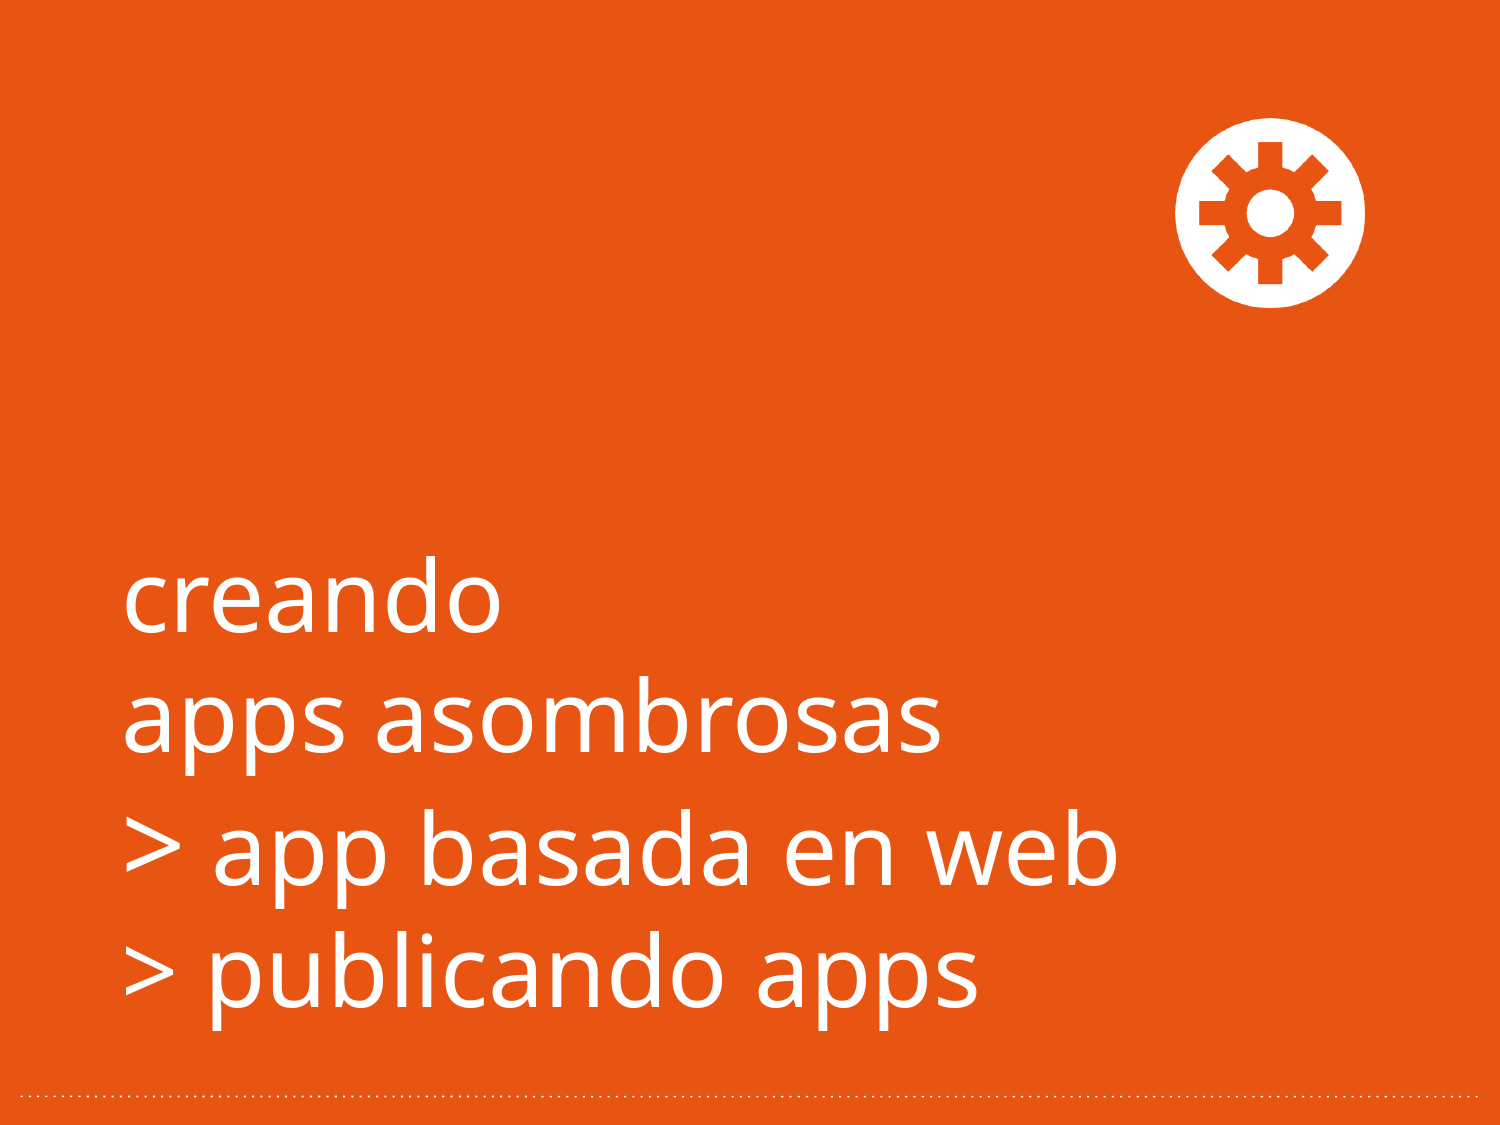

creando
apps asombrosas
> app basada en web
> publicando apps